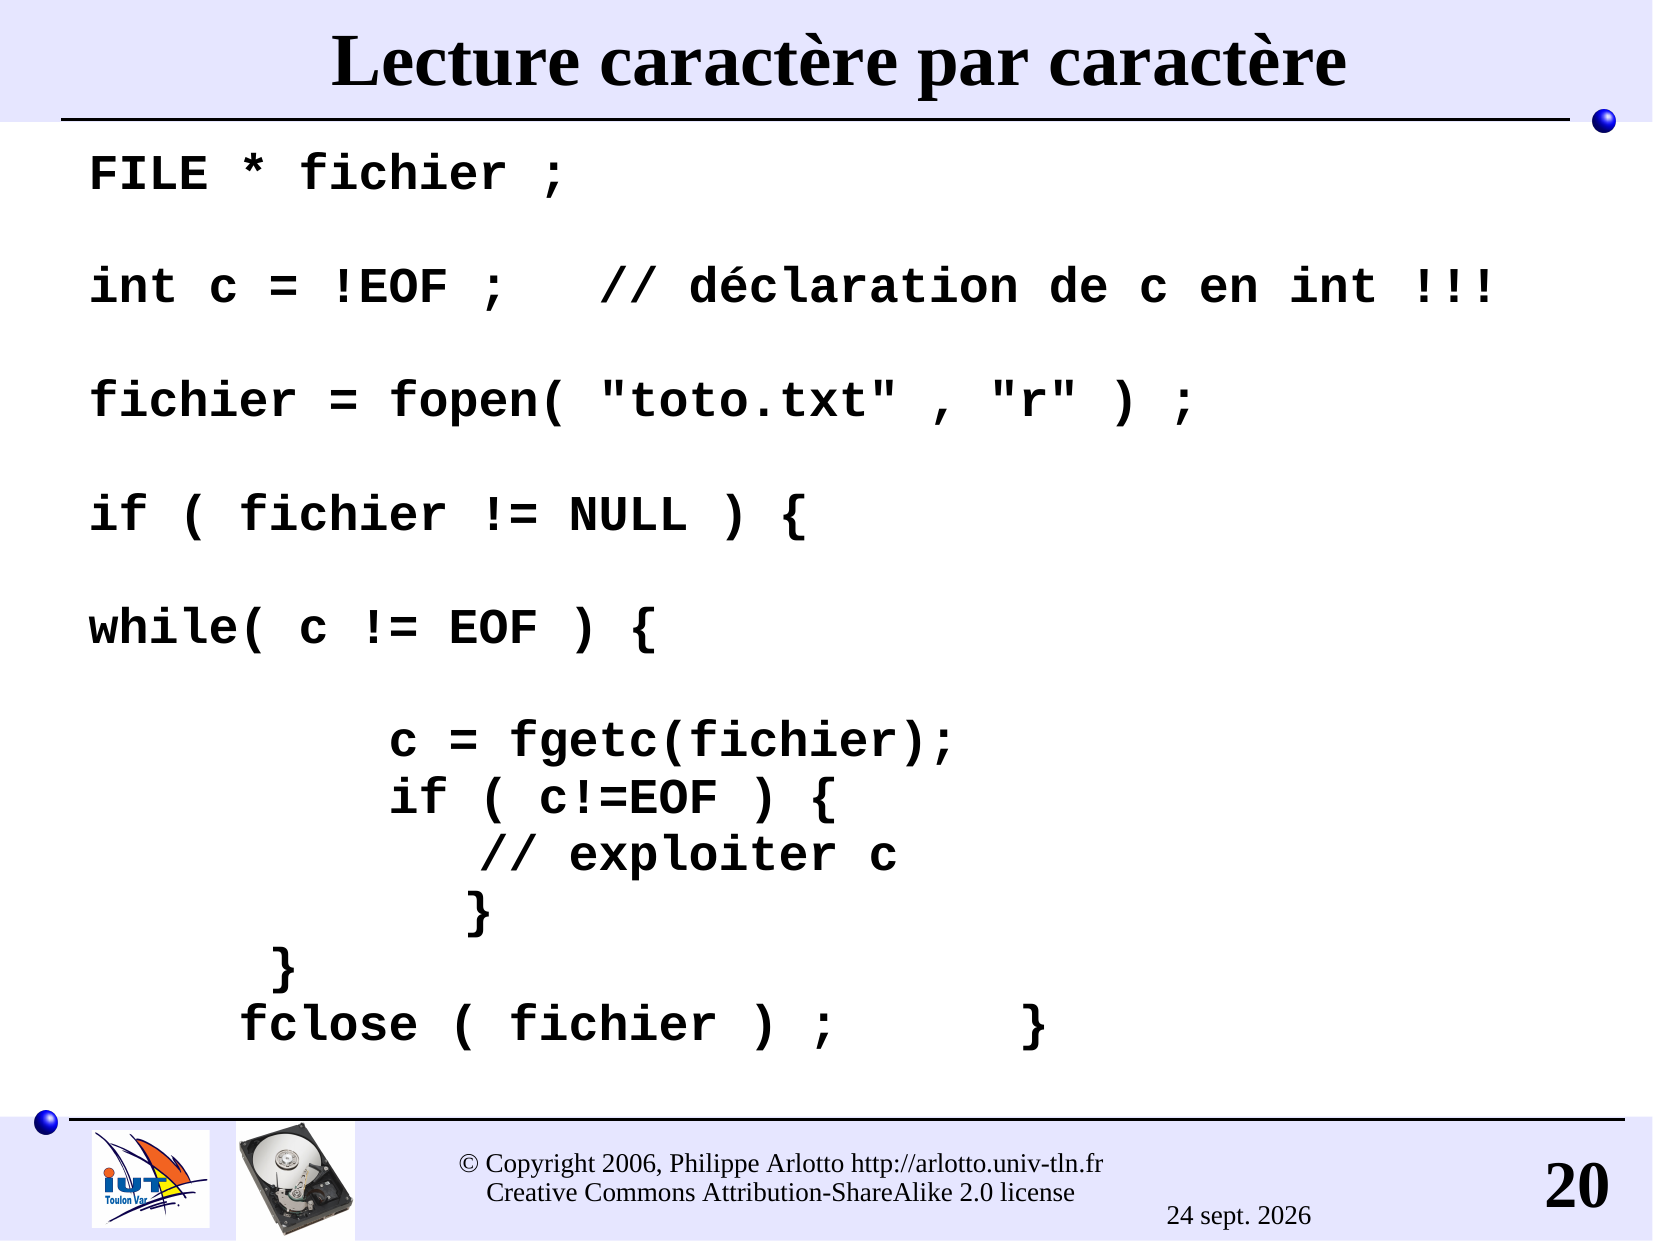

# Lecture caractère par caractère
FILE * fichier ;
int c = !EOF ; // déclaration de c en int !!!
fichier = fopen( "toto.txt" , "r" ) ;
if ( fichier != NULL ) {
while( c != EOF ) {
				c = fgetc(fichier);
 	if ( c!=EOF ) {
 // exploiter c
 	}
 }
 fclose ( fichier ) ; }